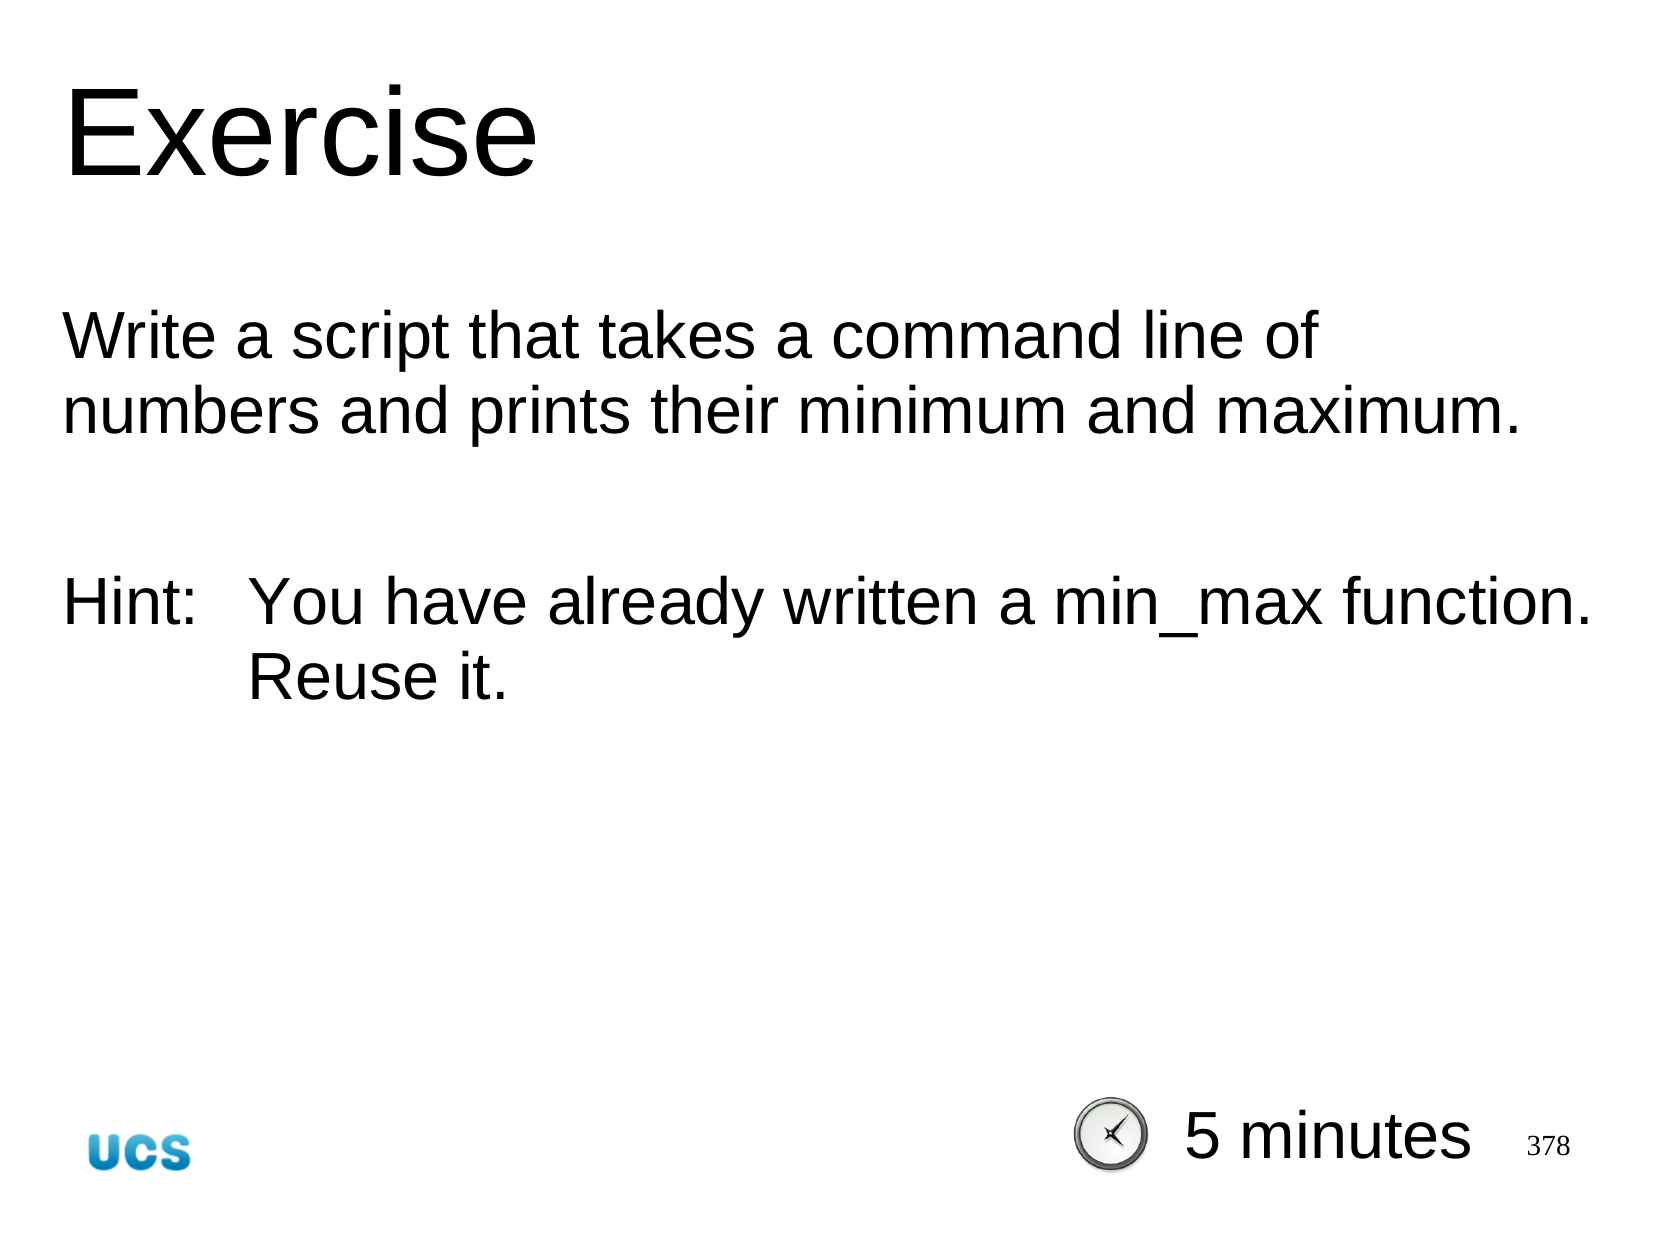

Exercise
Write a script that takes a command line of
numbers and prints their minimum and maximum.
Hint:
You have already written a min_max function.
Reuse it.
5 minutes
378